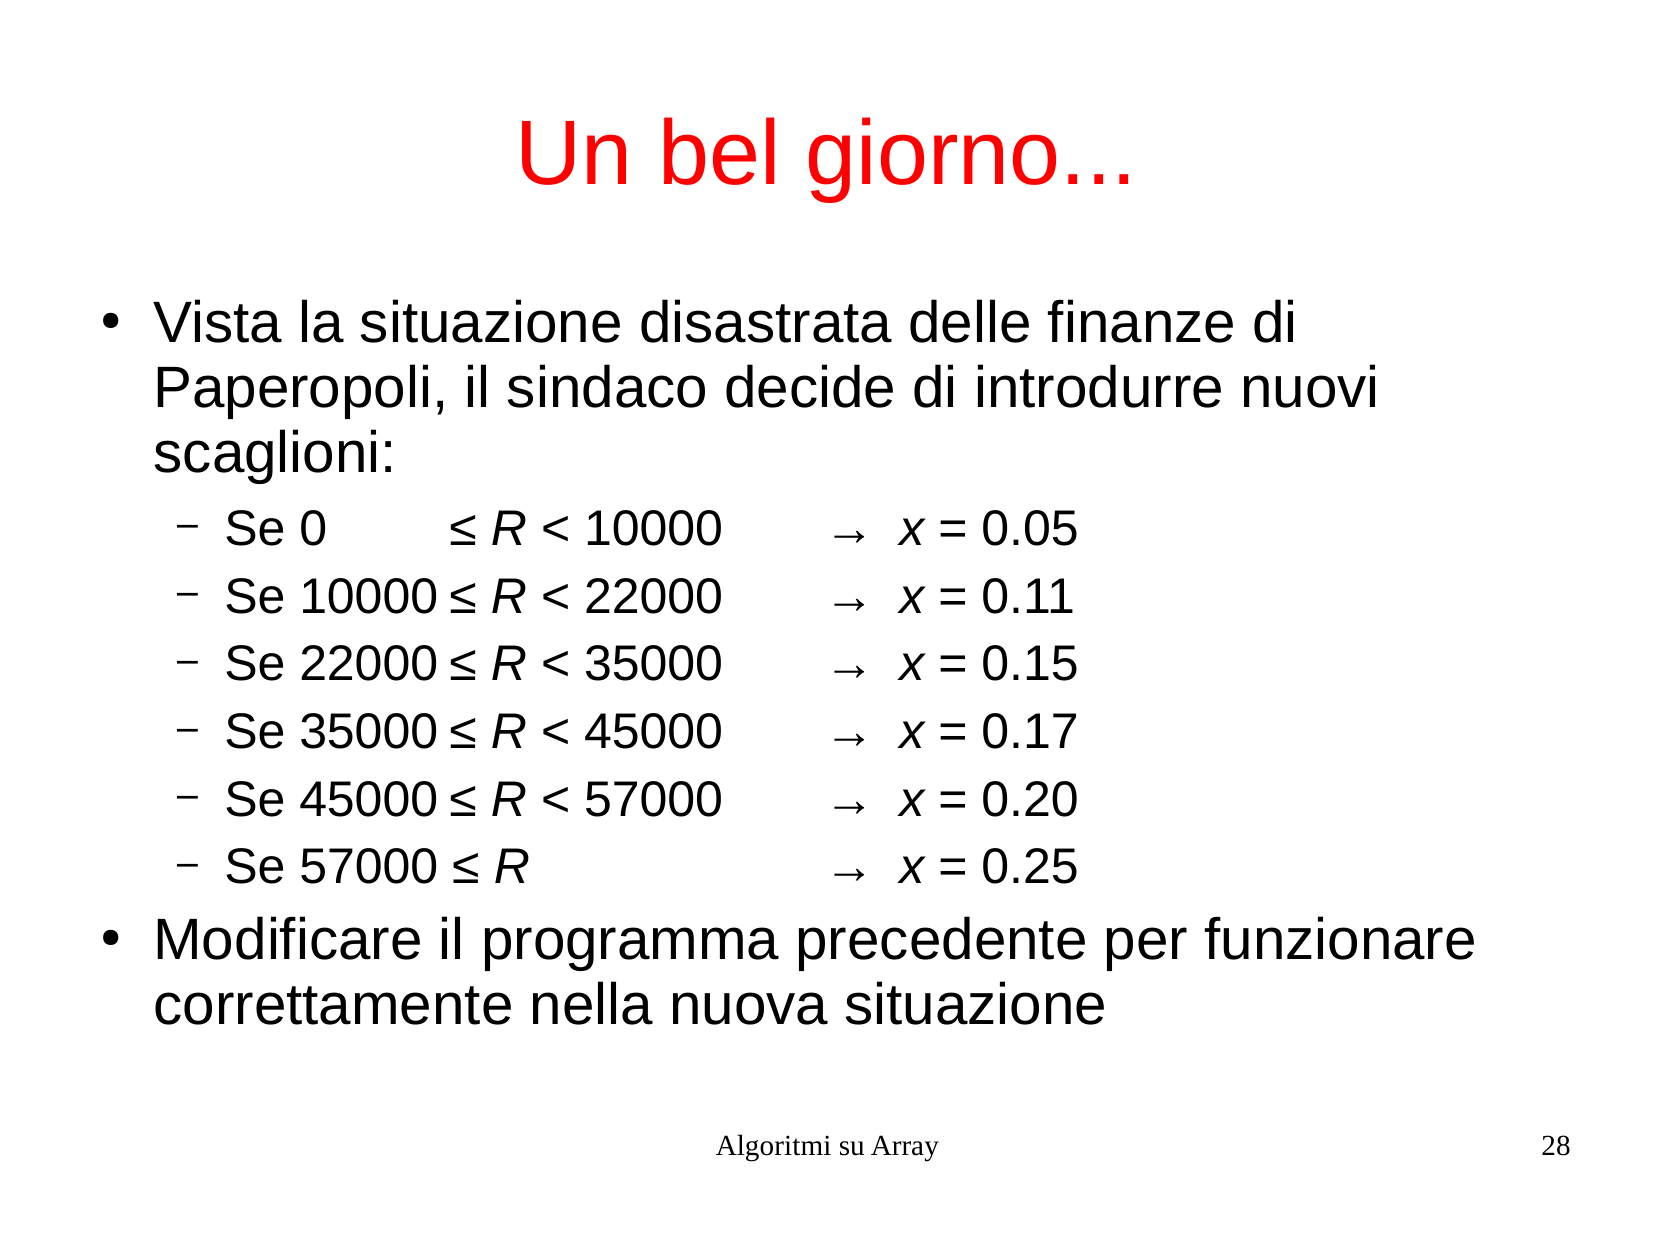

# Un bel giorno...
Vista la situazione disastrata delle finanze di Paperopoli, il sindaco decide di introdurre nuovi scaglioni:
Se 0 		≤ R < 10000		→ 	x = 0.05
Se 10000	≤ R < 22000		→ 	x = 0.11
Se 22000	≤ R < 35000		→ 	x = 0.15
Se 35000	≤ R < 45000		→	x = 0.17
Se 45000	≤ R < 57000		→	x = 0.20
Se	57000 ≤ R				→	x = 0.25
Modificare il programma precedente per funzionare correttamente nella nuova situazione
Algoritmi su Array
28